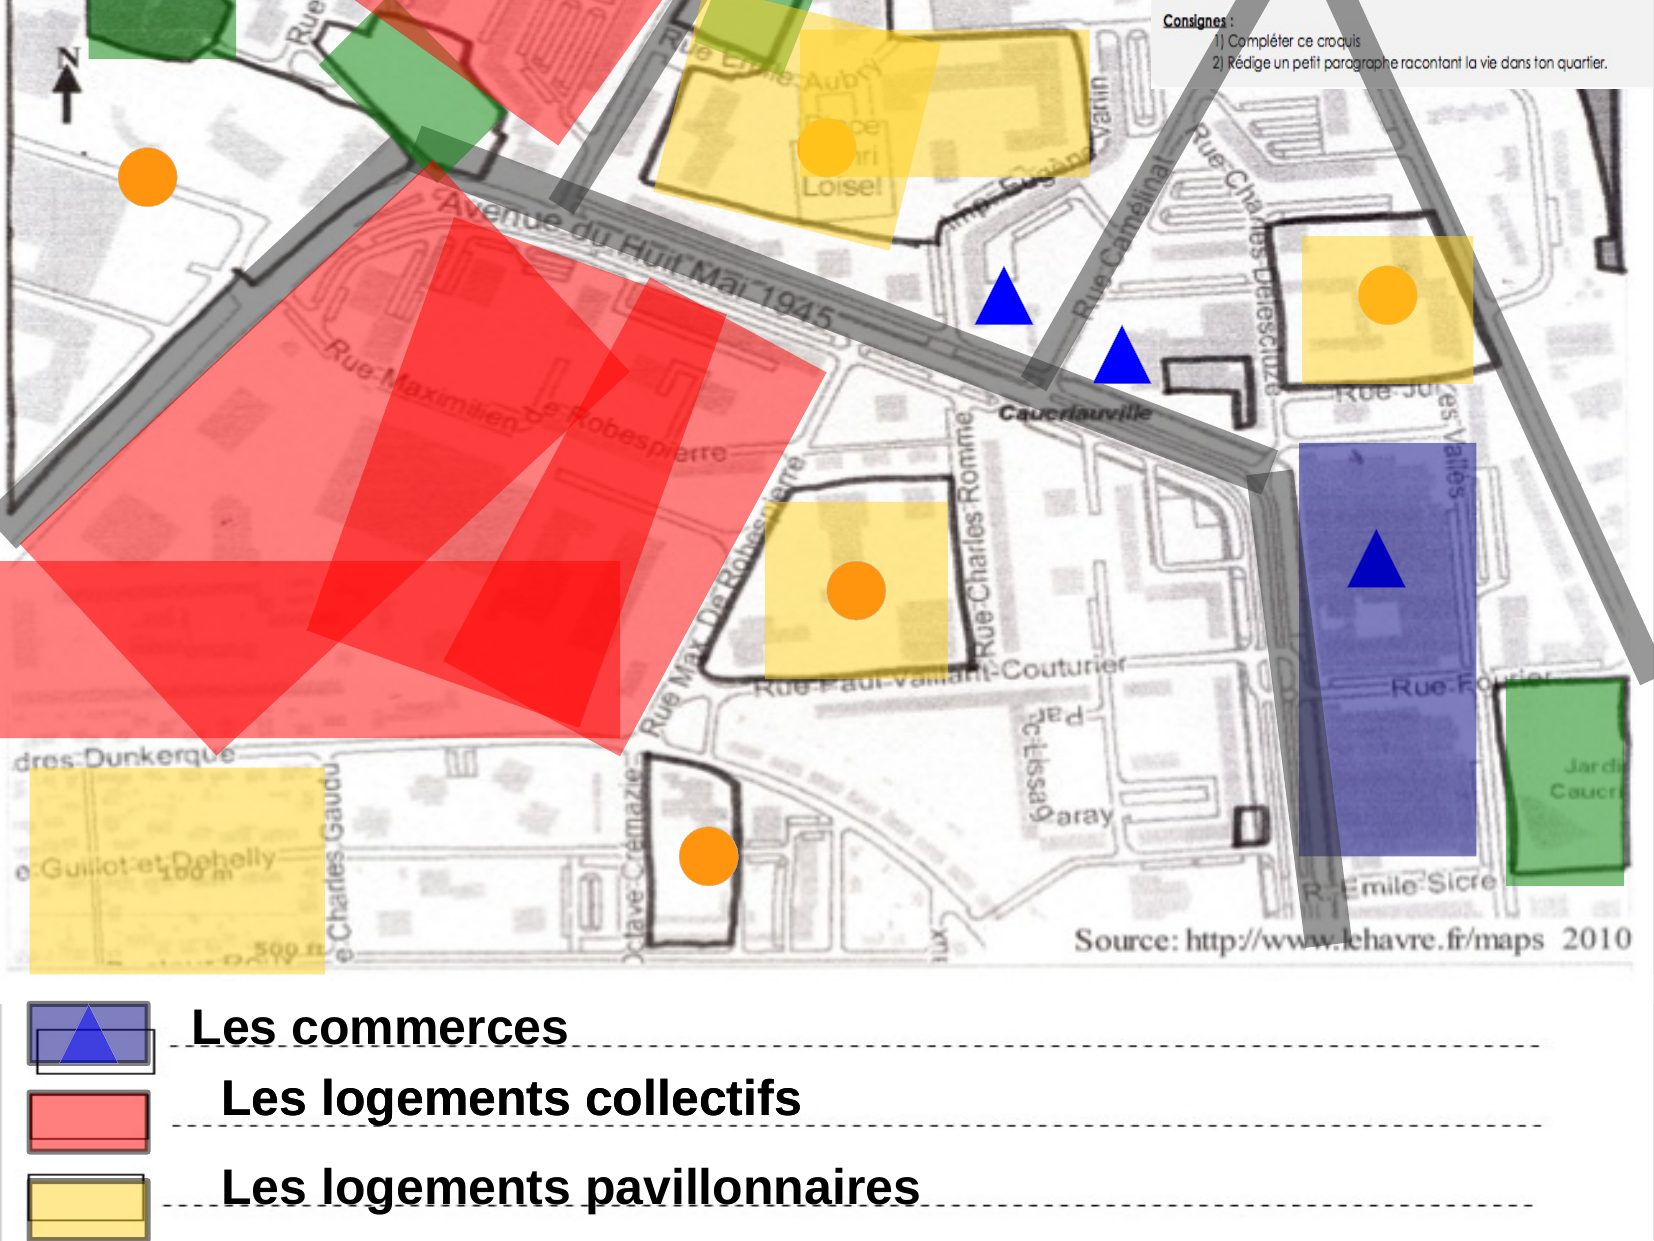

Les commerces
Les logements collectifs
Les logements collectifs
Les logements pavillonnaires